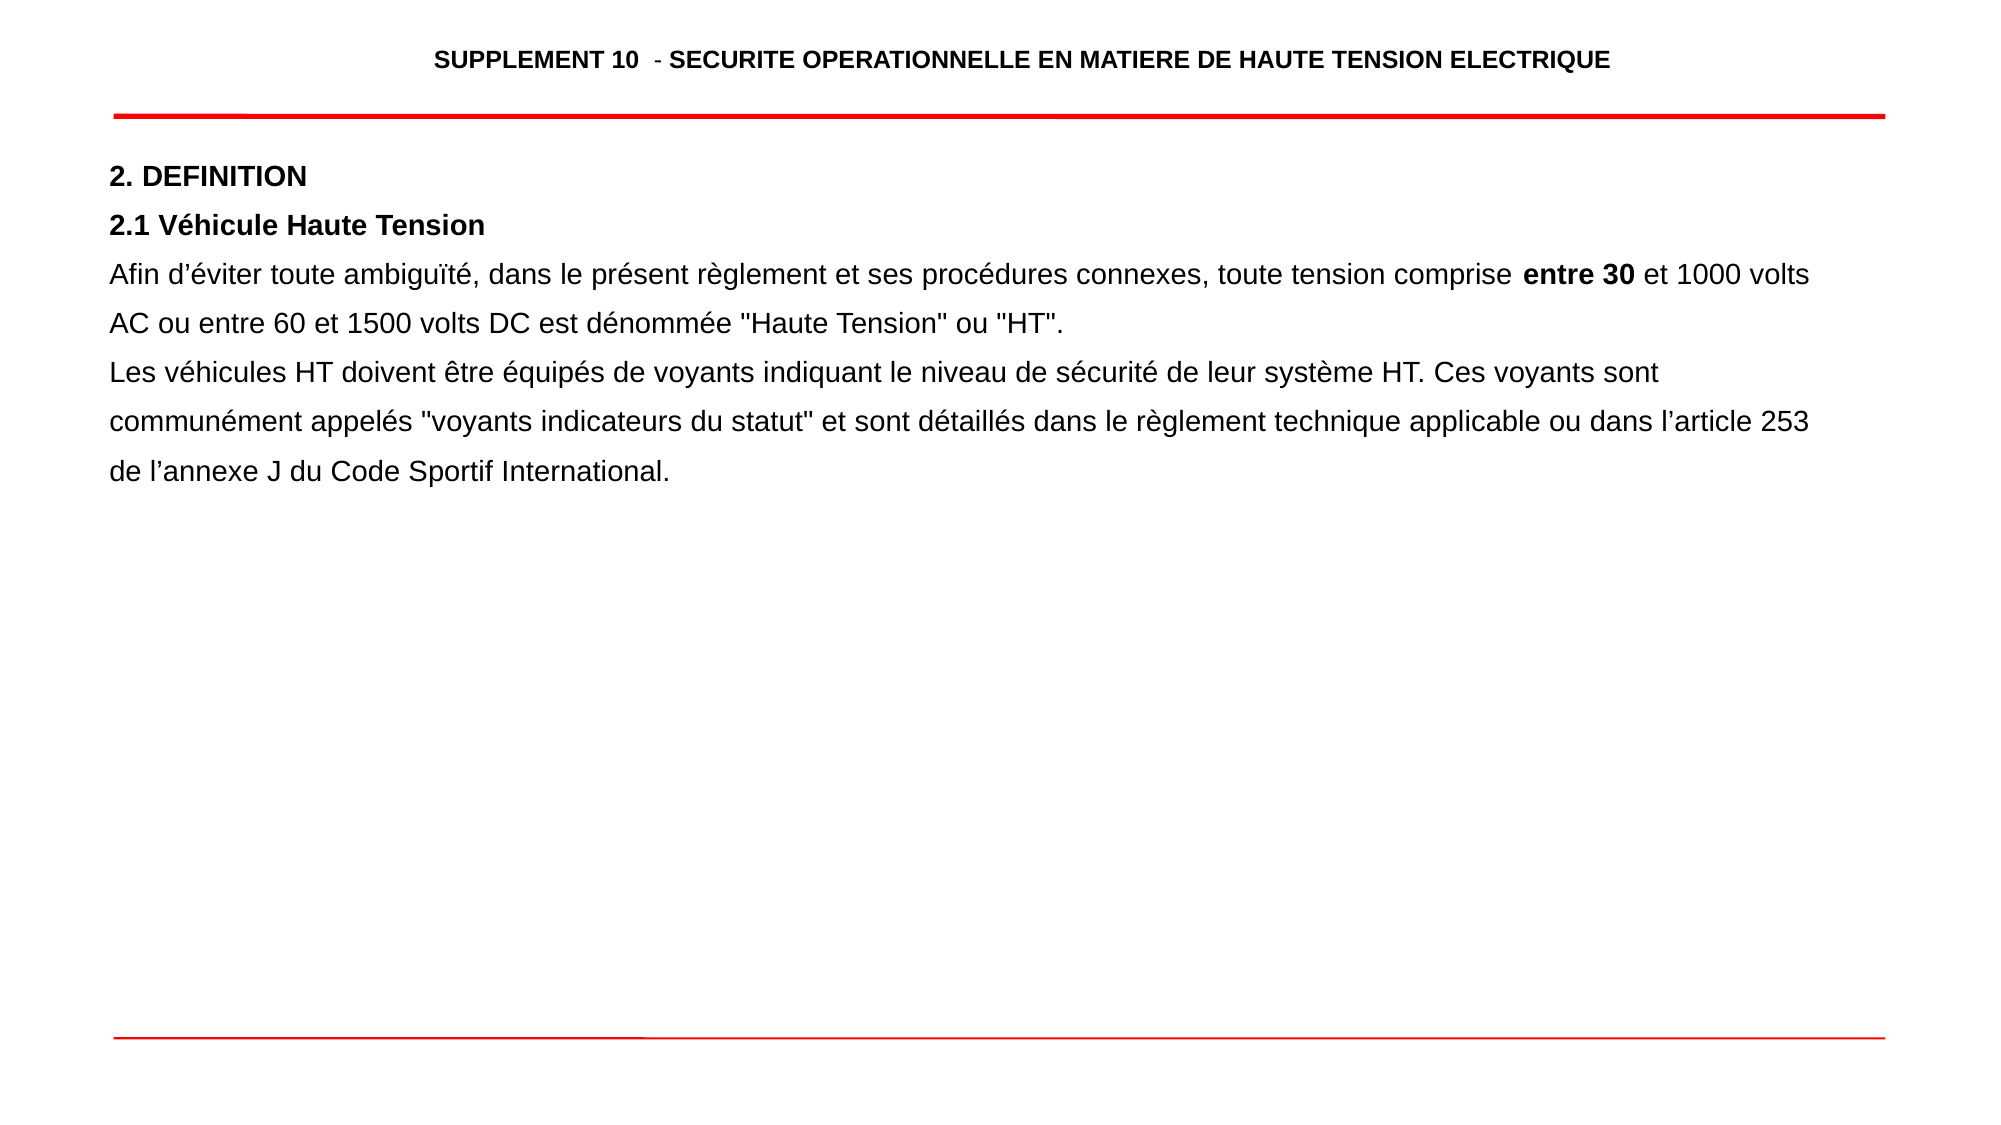

SUPPLEMENT 10 - SECURITE OPERATIONNELLE EN MATIERE DE HAUTE TENSION ELECTRIQUE
2. DEFINITION
2.1 Véhicule Haute Tension
Afin d’éviter toute ambiguïté, dans le présent règlement et ses procédures connexes, toute tension comprise entre 30 et 1000 volts AC ou entre 60 et 1500 volts DC est dénommée "Haute Tension" ou "HT".
Les véhicules HT doivent être équipés de voyants indiquant le niveau de sécurité de leur système HT. Ces voyants sont communément appelés "voyants indicateurs du statut" et sont détaillés dans le règlement technique applicable ou dans l’article 253 de l’annexe J du Code Sportif International.